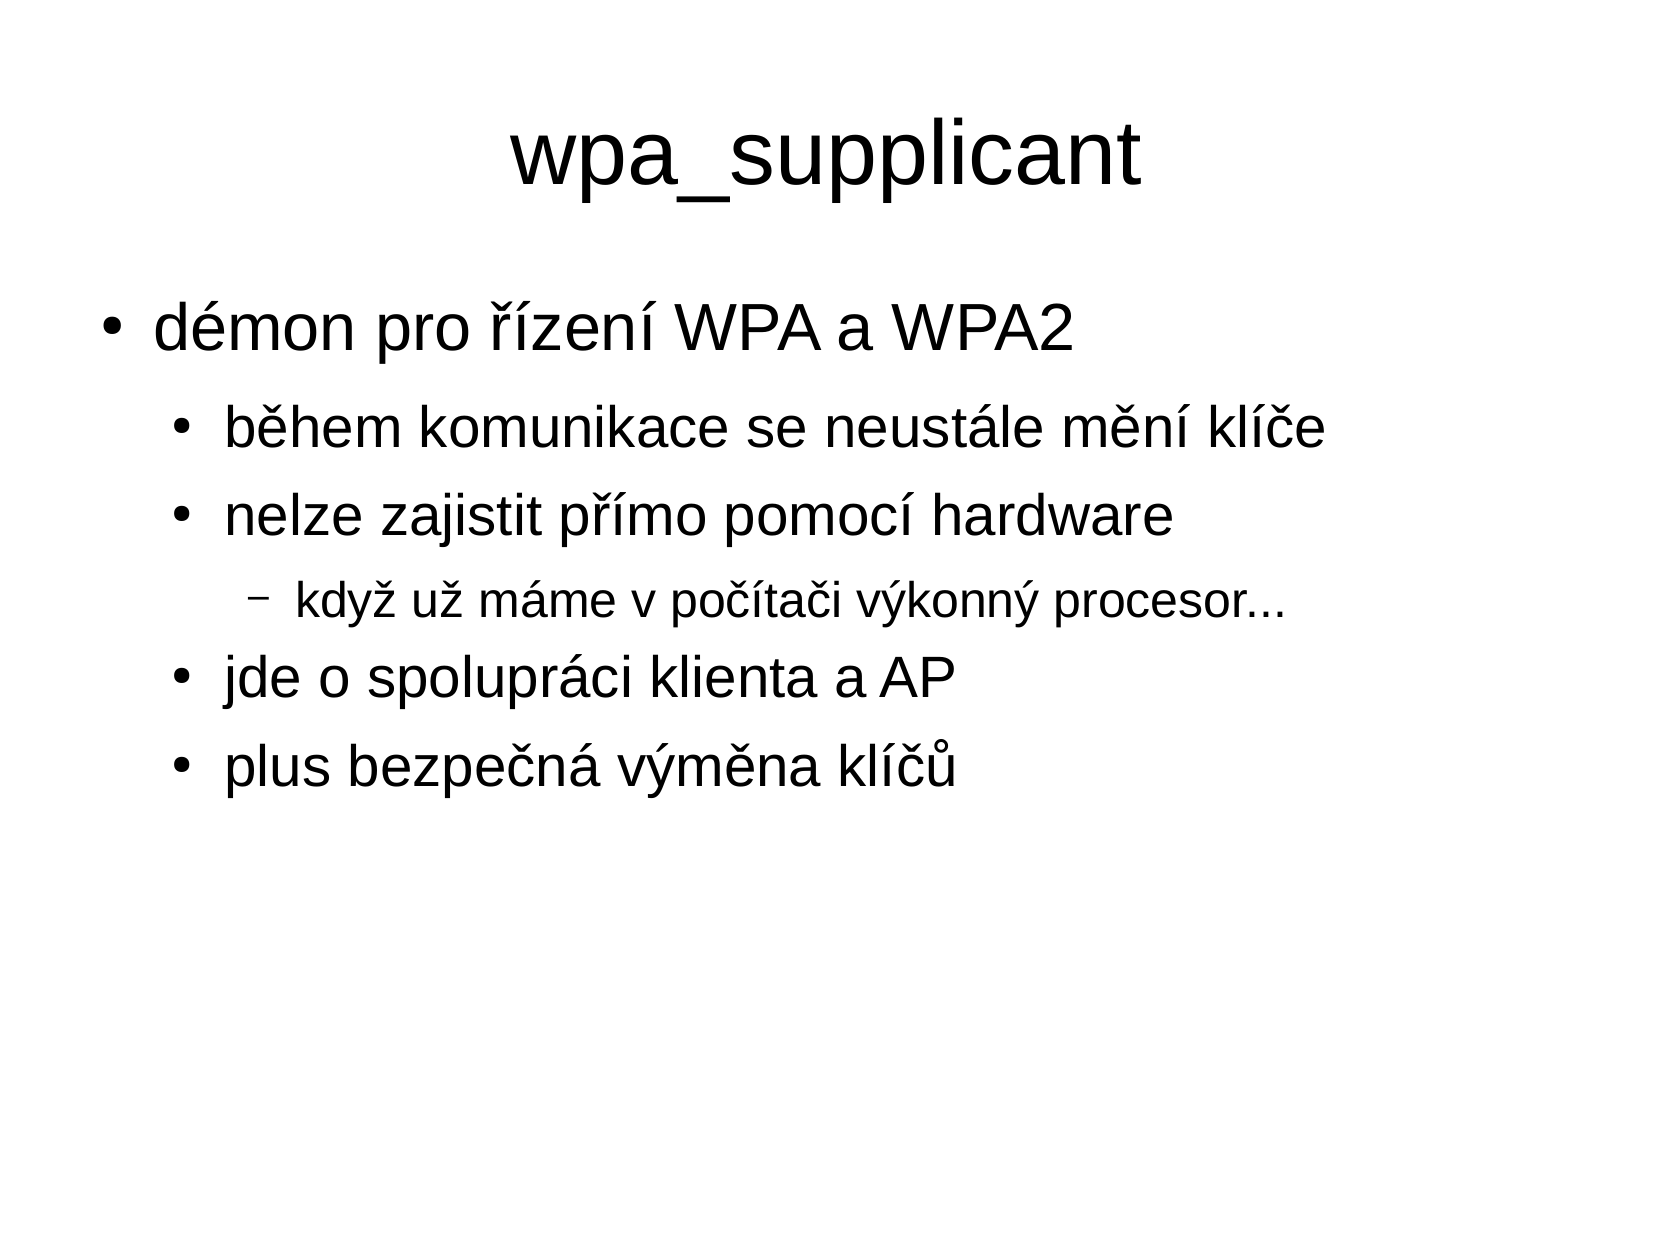

# wpa_supplicant
démon pro řízení WPA a WPA2
během komunikace se neustále mění klíče
nelze zajistit přímo pomocí hardware
když už máme v počítači výkonný procesor...
jde o spolupráci klienta a AP
plus bezpečná výměna klíčů